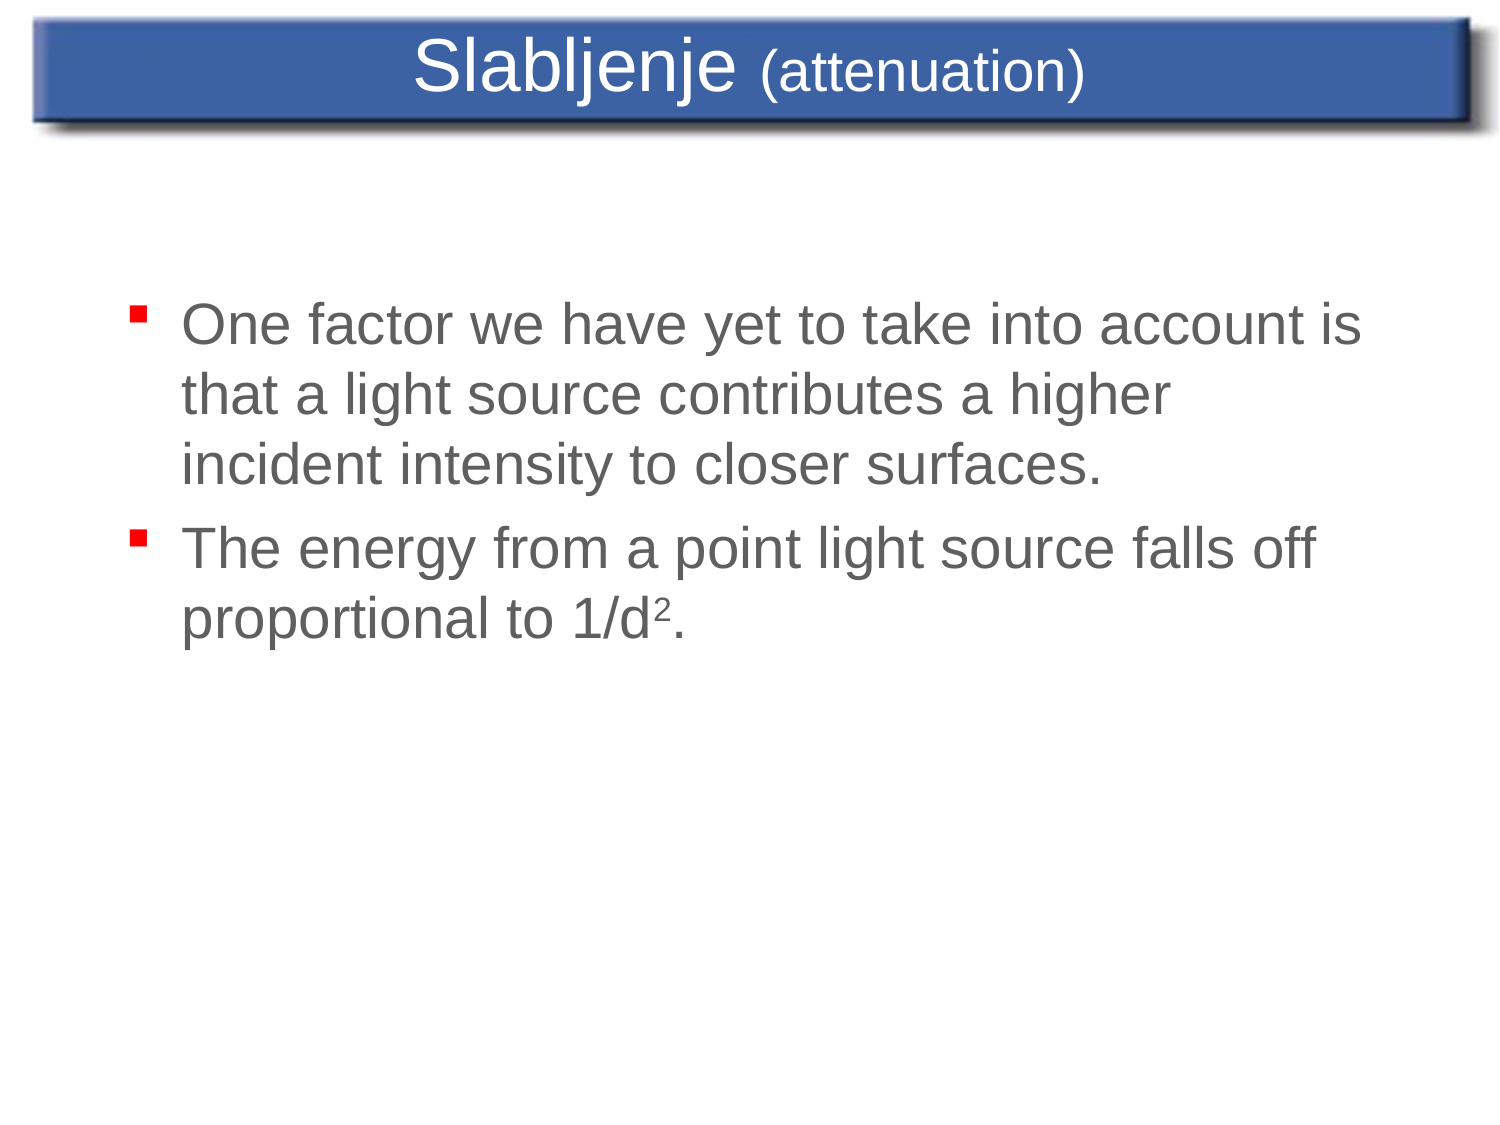

# Slabljenje (attenuation)
One factor we have yet to take into account is that a light source contributes a higher incident intensity to closer surfaces.
The energy from a point light source falls off proportional to 1/d2.